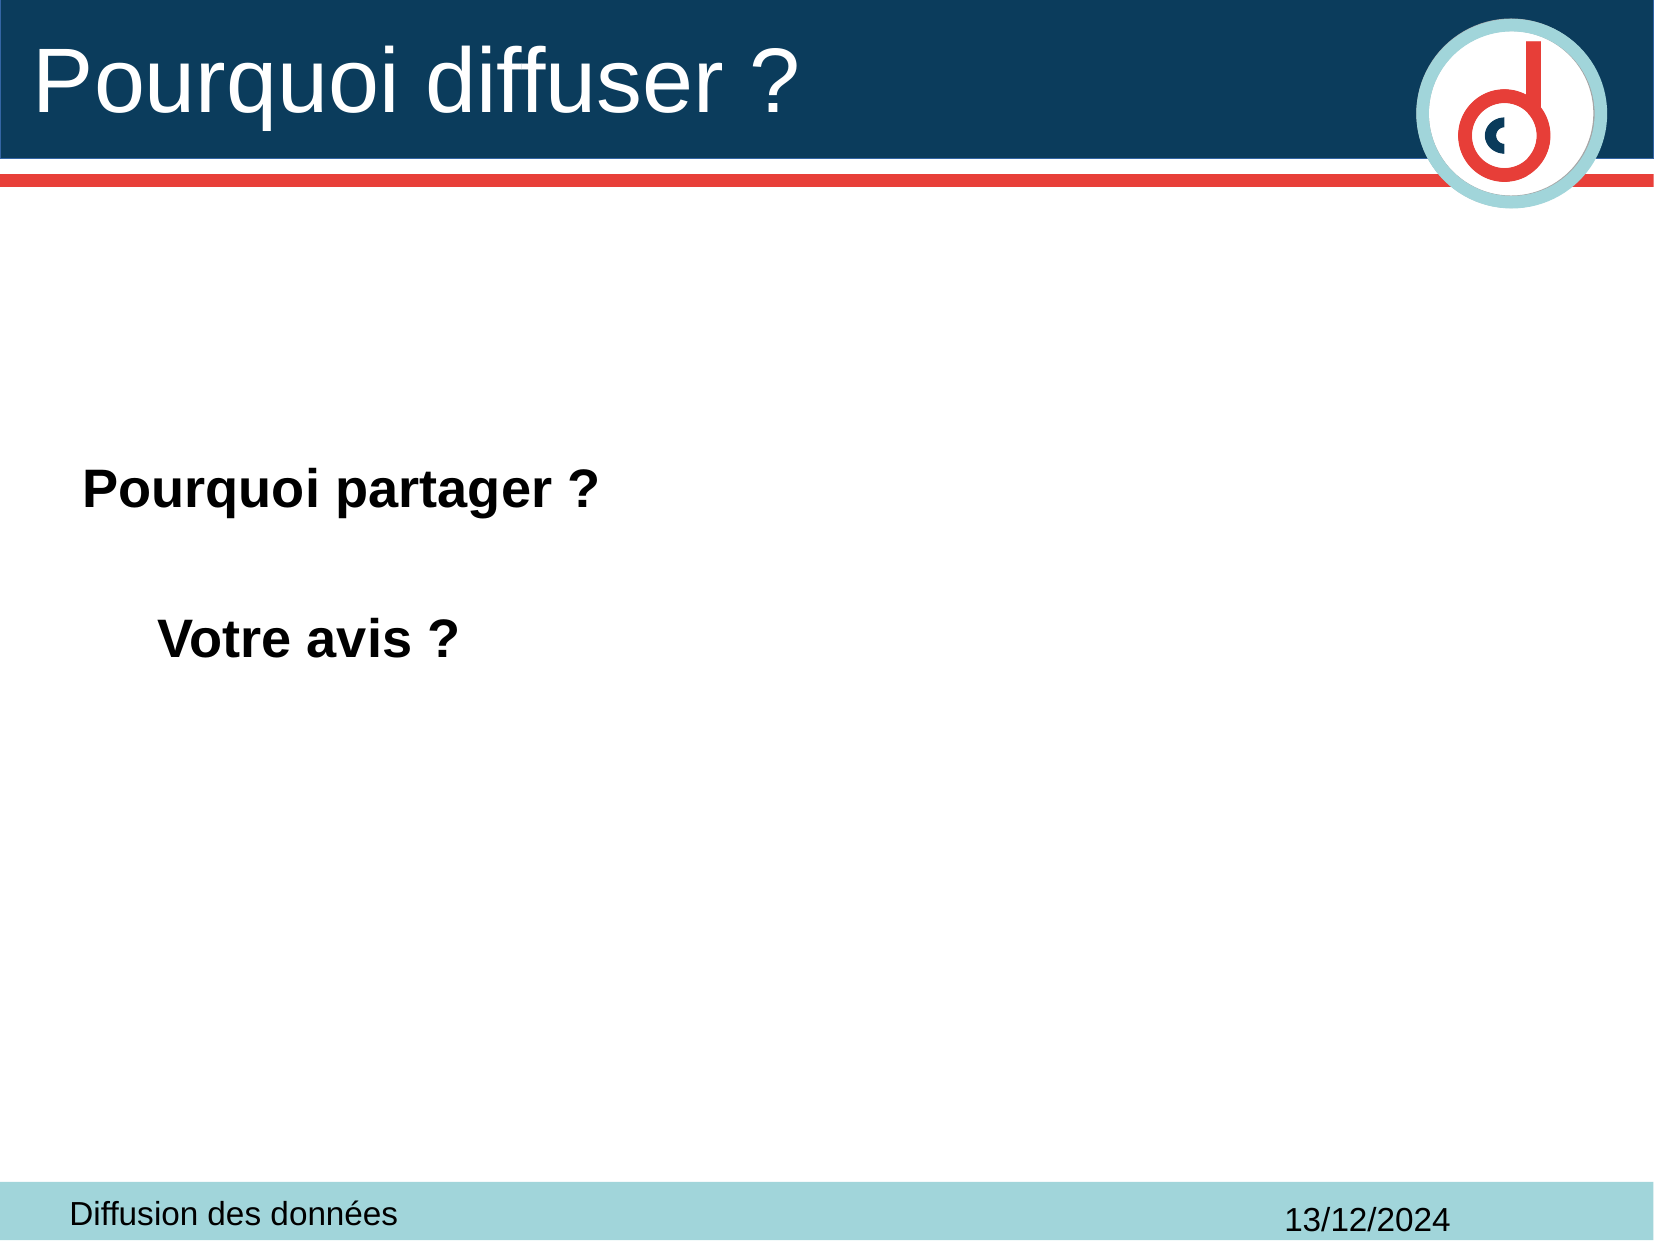

# Pourquoi diffuser ?
Pourquoi partager ?
Votre avis ?
Diffusion des données
13/12/2024